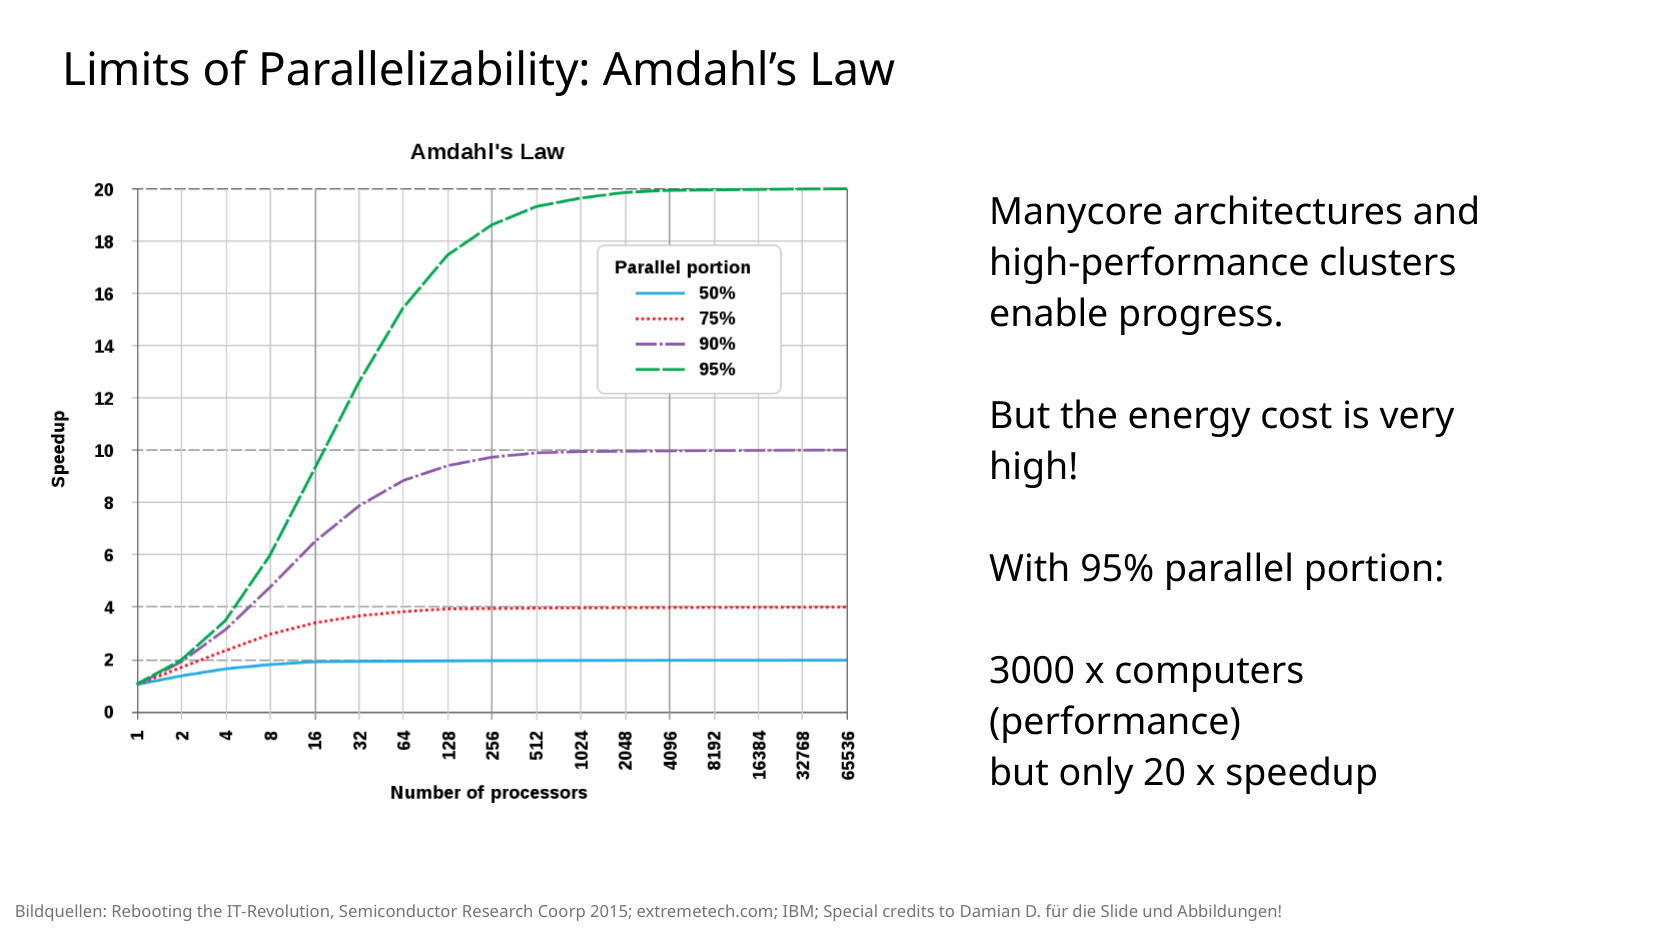

Limits of Parallelizability: Amdahl’s Law
Manycore architectures and high-performance clusters enable progress.
But the energy cost is very high!
With 95% parallel portion:
3000 x computers (performance)
but only 20 x speedup
Bildquellen: Rebooting the IT-Revolution, Semiconductor Research Coorp 2015; extremetech.com; IBM; Special credits to Damian D. für die Slide und Abbildungen!